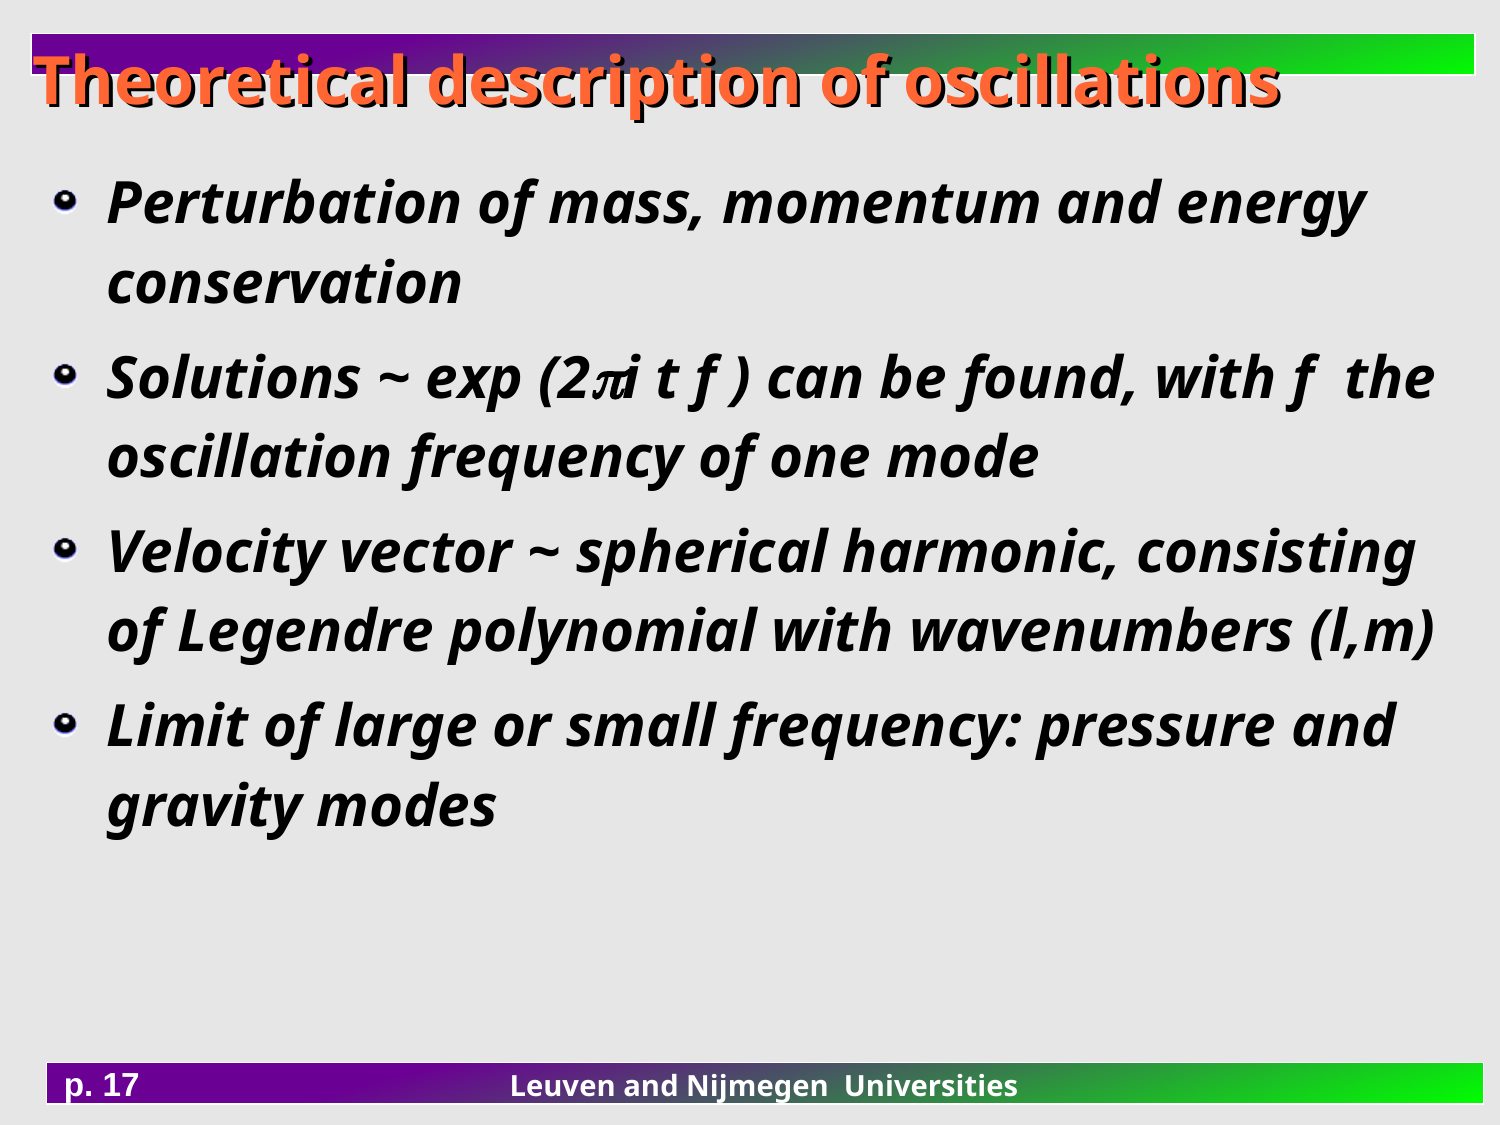

# Theoretical description of oscillations
Perturbation of mass, momentum and energy conservation
Solutions ~ exp (2pi t f ) can be found, with f the oscillation frequency of one mode
Velocity vector ~ spherical harmonic, consisting of Legendre polynomial with wavenumbers (l,m)
Limit of large or small frequency: pressure and gravity modes